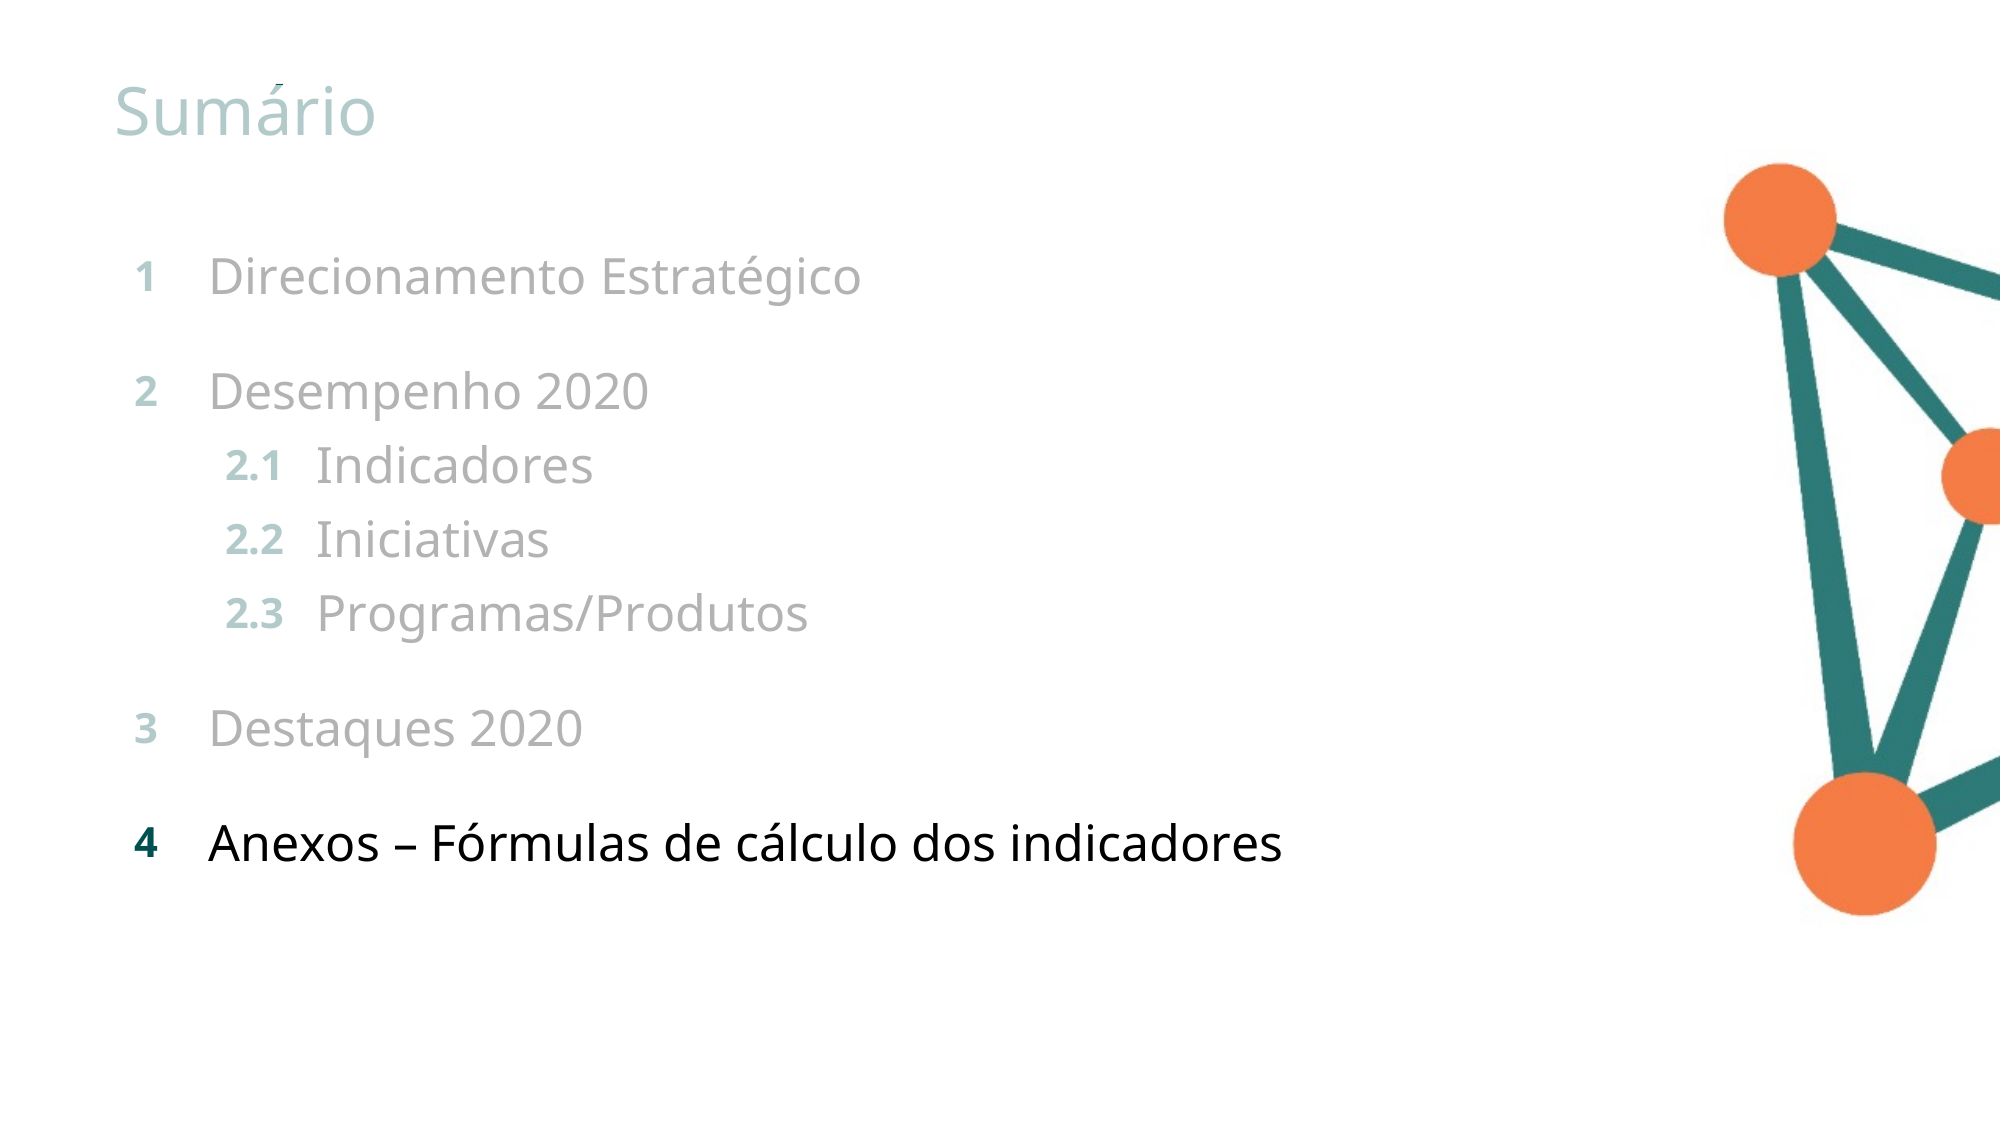

# Sumário
1
Direcionamento Estratégico
2
Desempenho 2020
2.1
Indicadores
2.2
Iniciativas
2.3
Programas/Produtos
3
Destaques 2020
4
Anexos – Fórmulas de cálculo dos indicadores